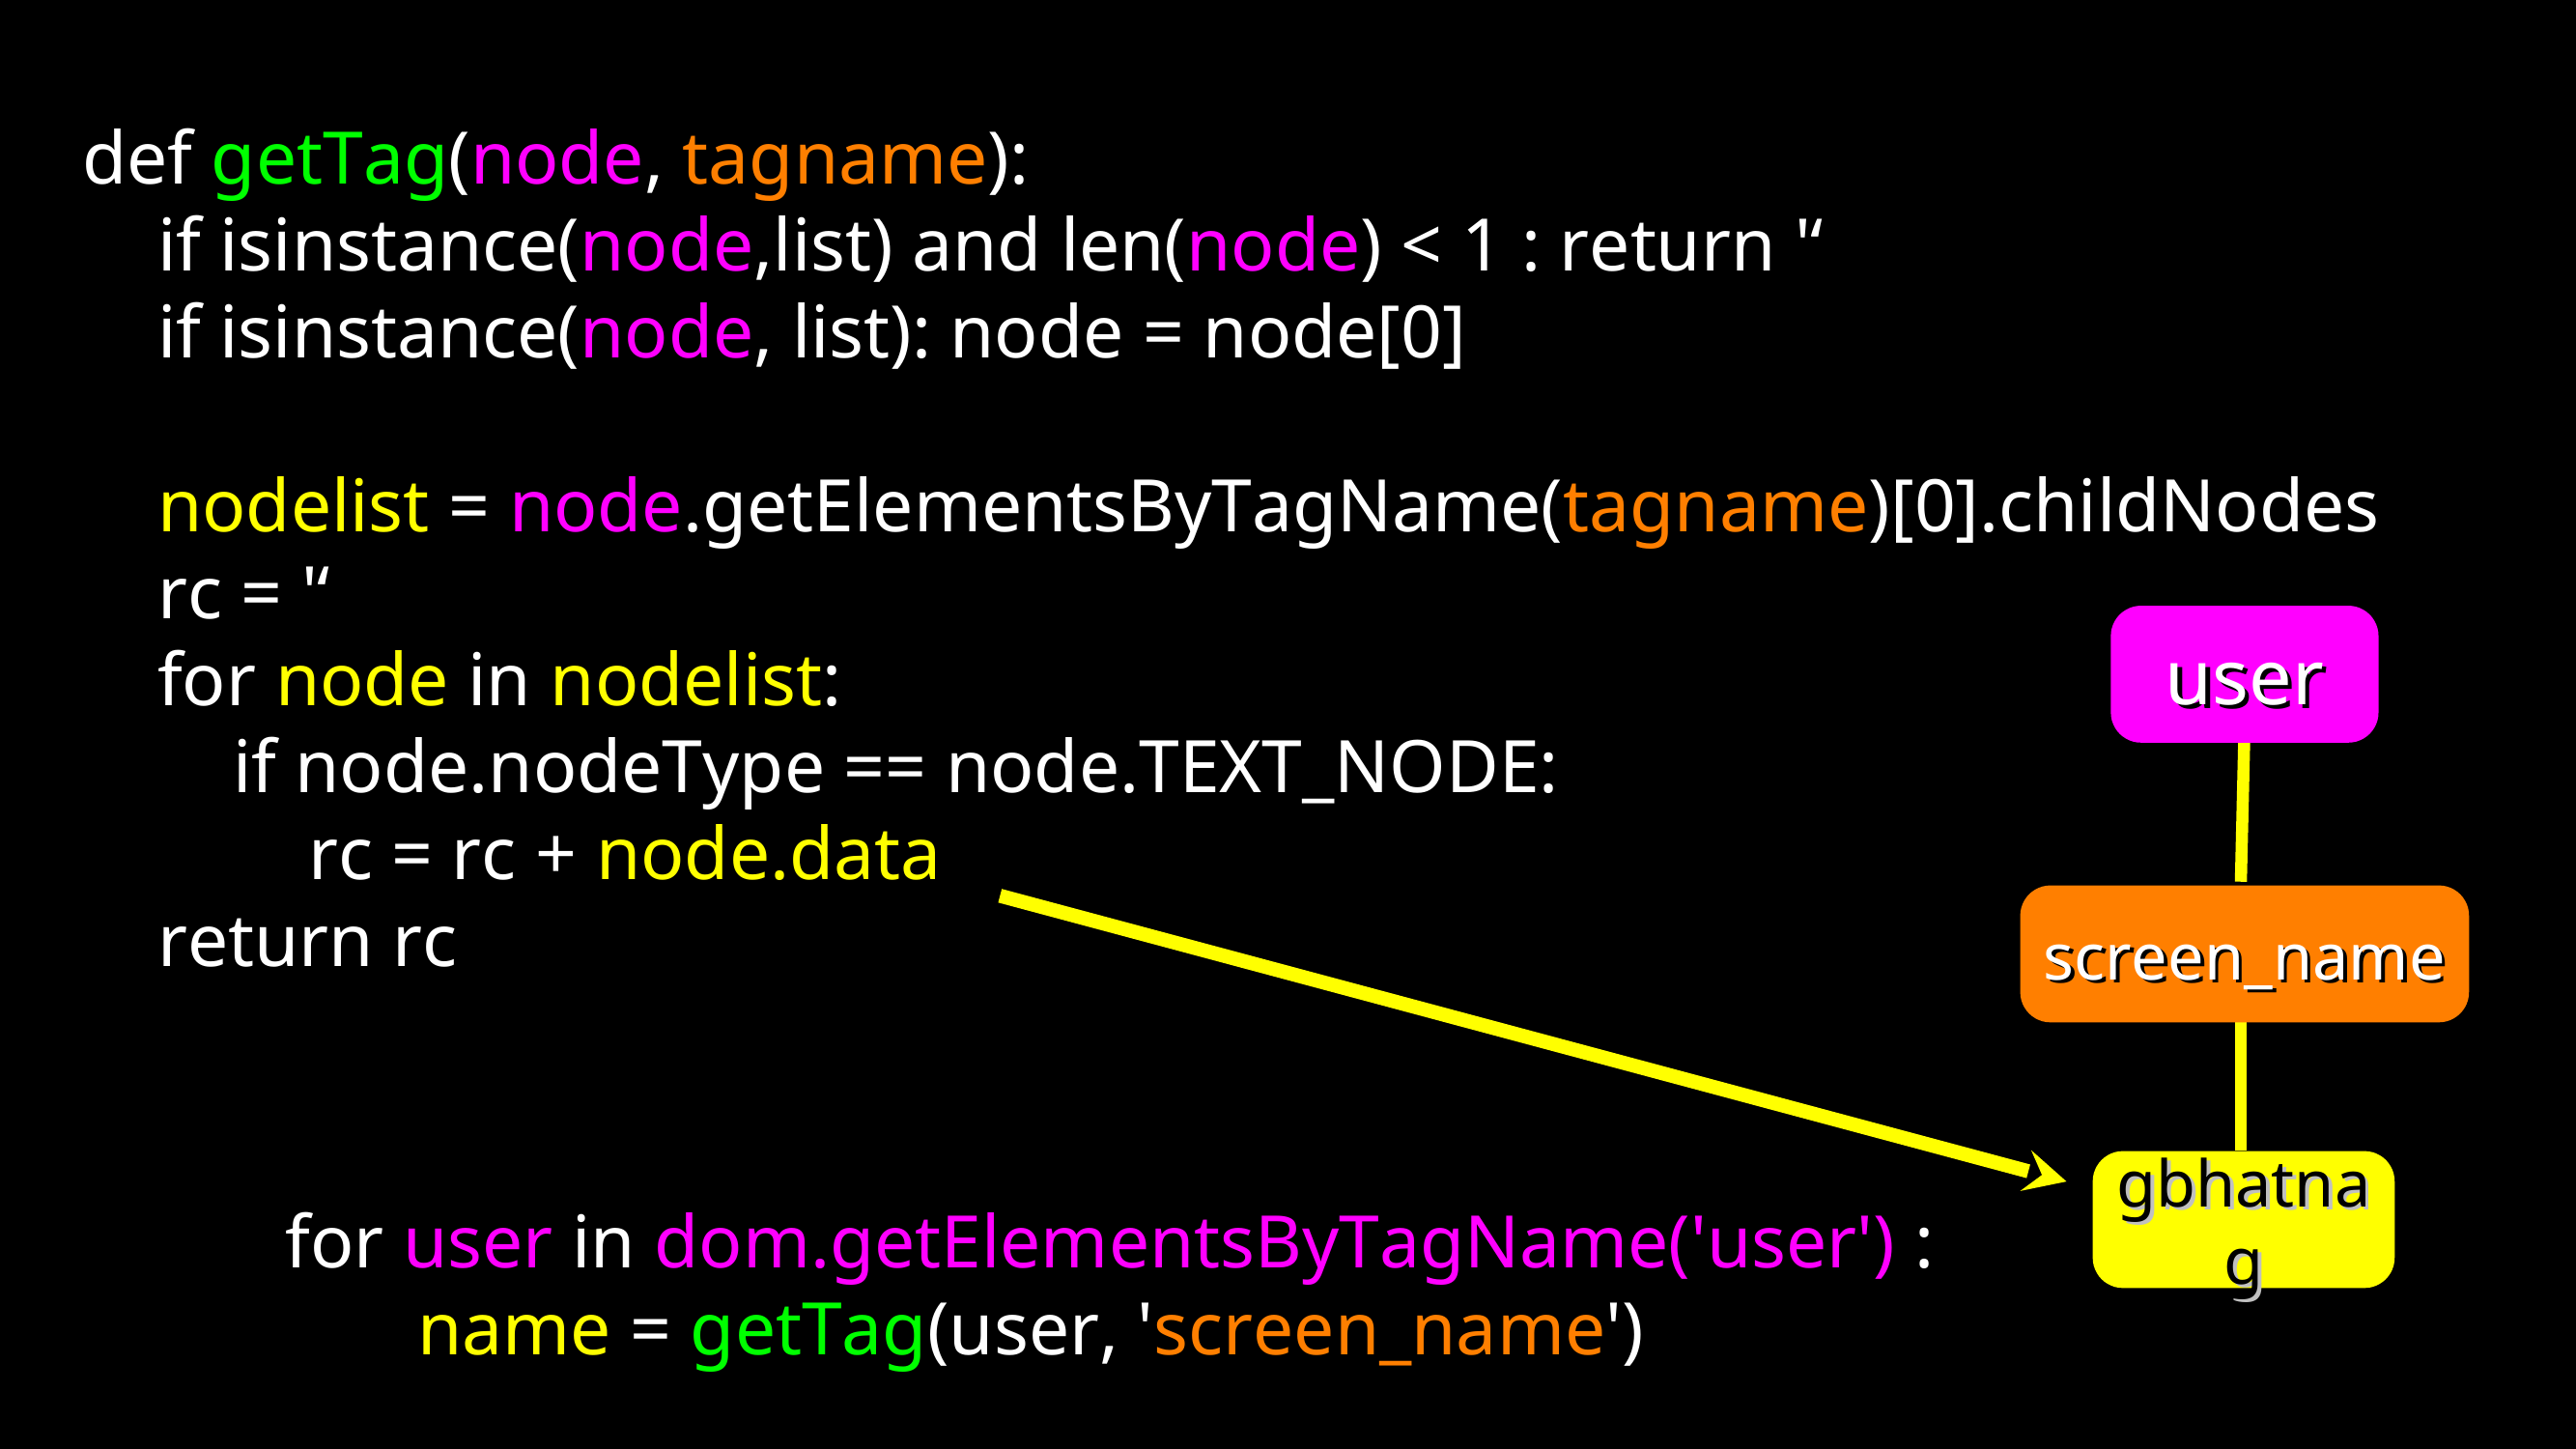

def getTag(node, tagname):
 if isinstance(node,list) and len(node) < 1 : return '‘
 if isinstance(node, list): node = node[0]
 nodelist = node.getElementsByTagName(tagname)[0].childNodes
 rc = '‘
 for node in nodelist:
 if node.nodeType == node.TEXT_NODE:
 rc = rc + node.data
 return rc
user
screen_name
gbhatnag
 for user in dom.getElementsByTagName('user') :
 name = getTag(user, 'screen_name')